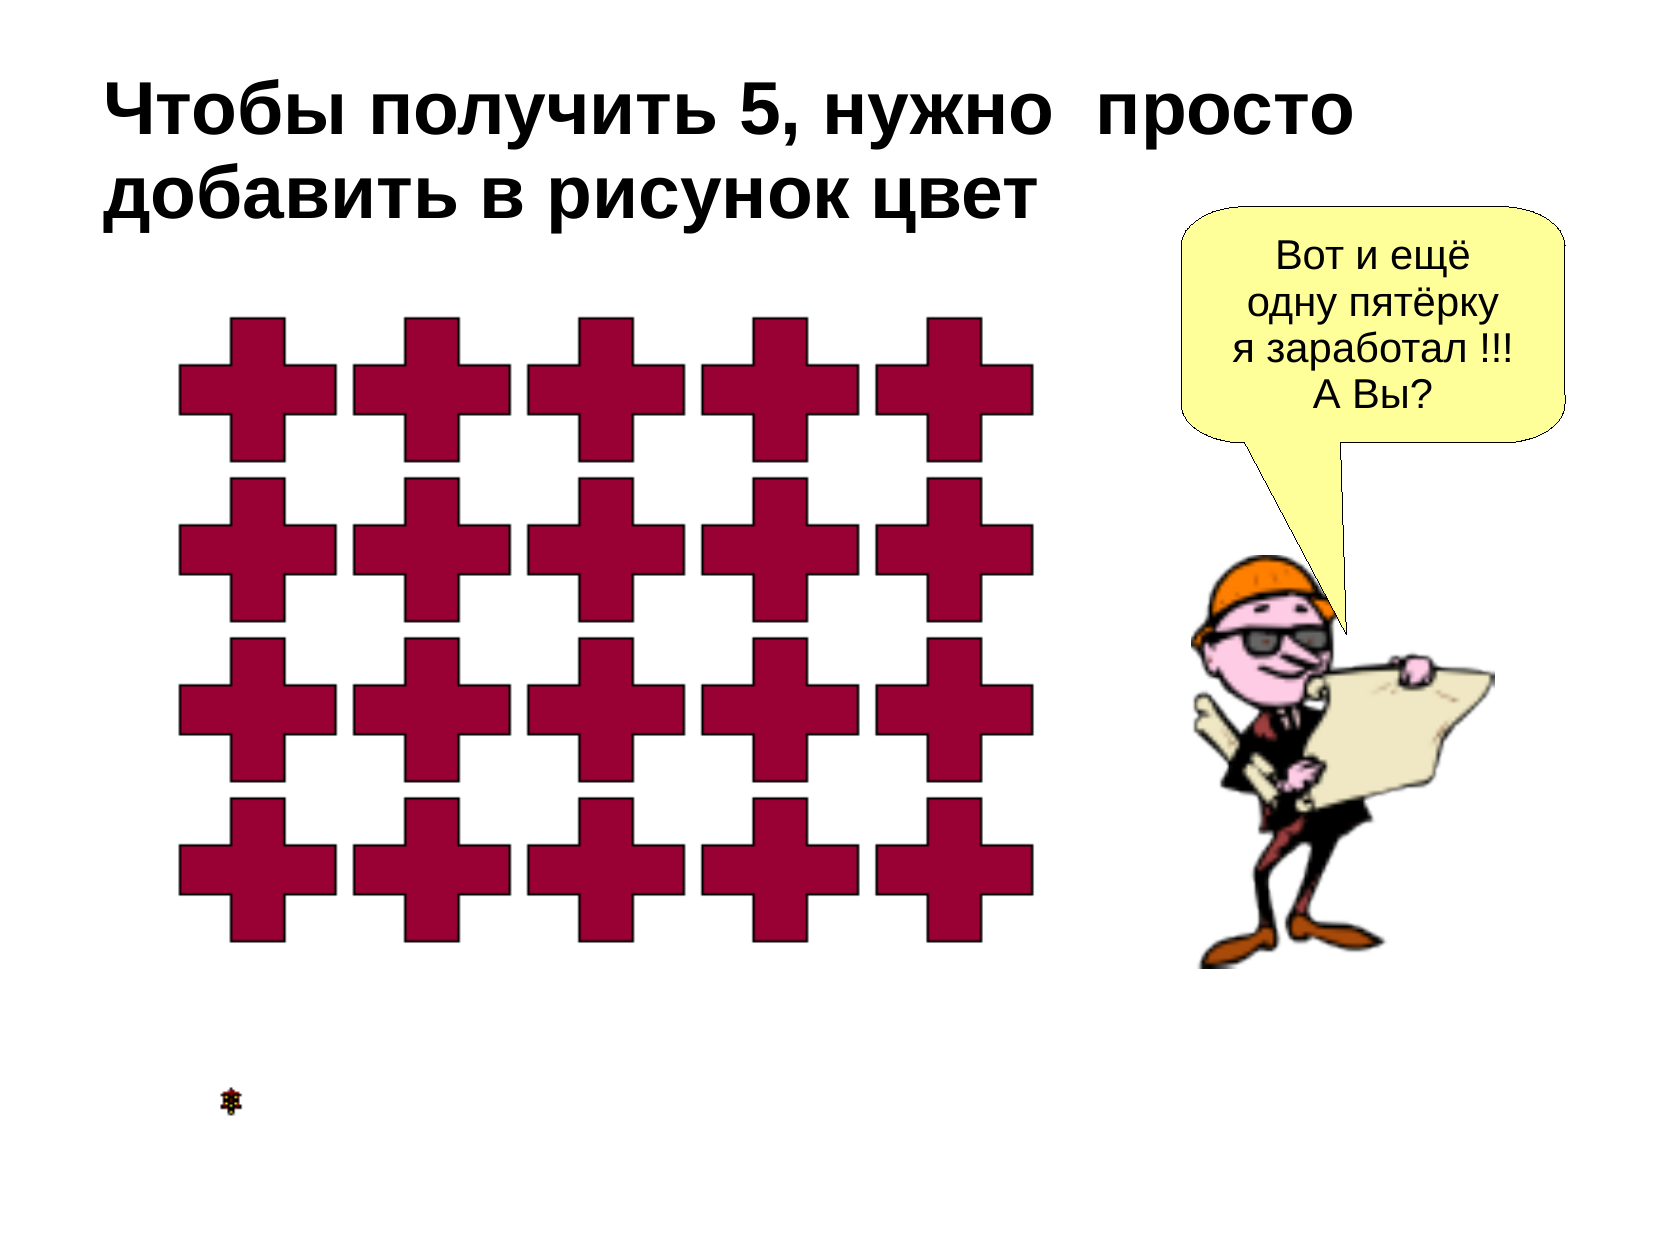

Чтобы получить 5, нужно просто добавить в рисунок цвет
Вот и ещё
одну пятёрку
я заработал !!!
А Вы?